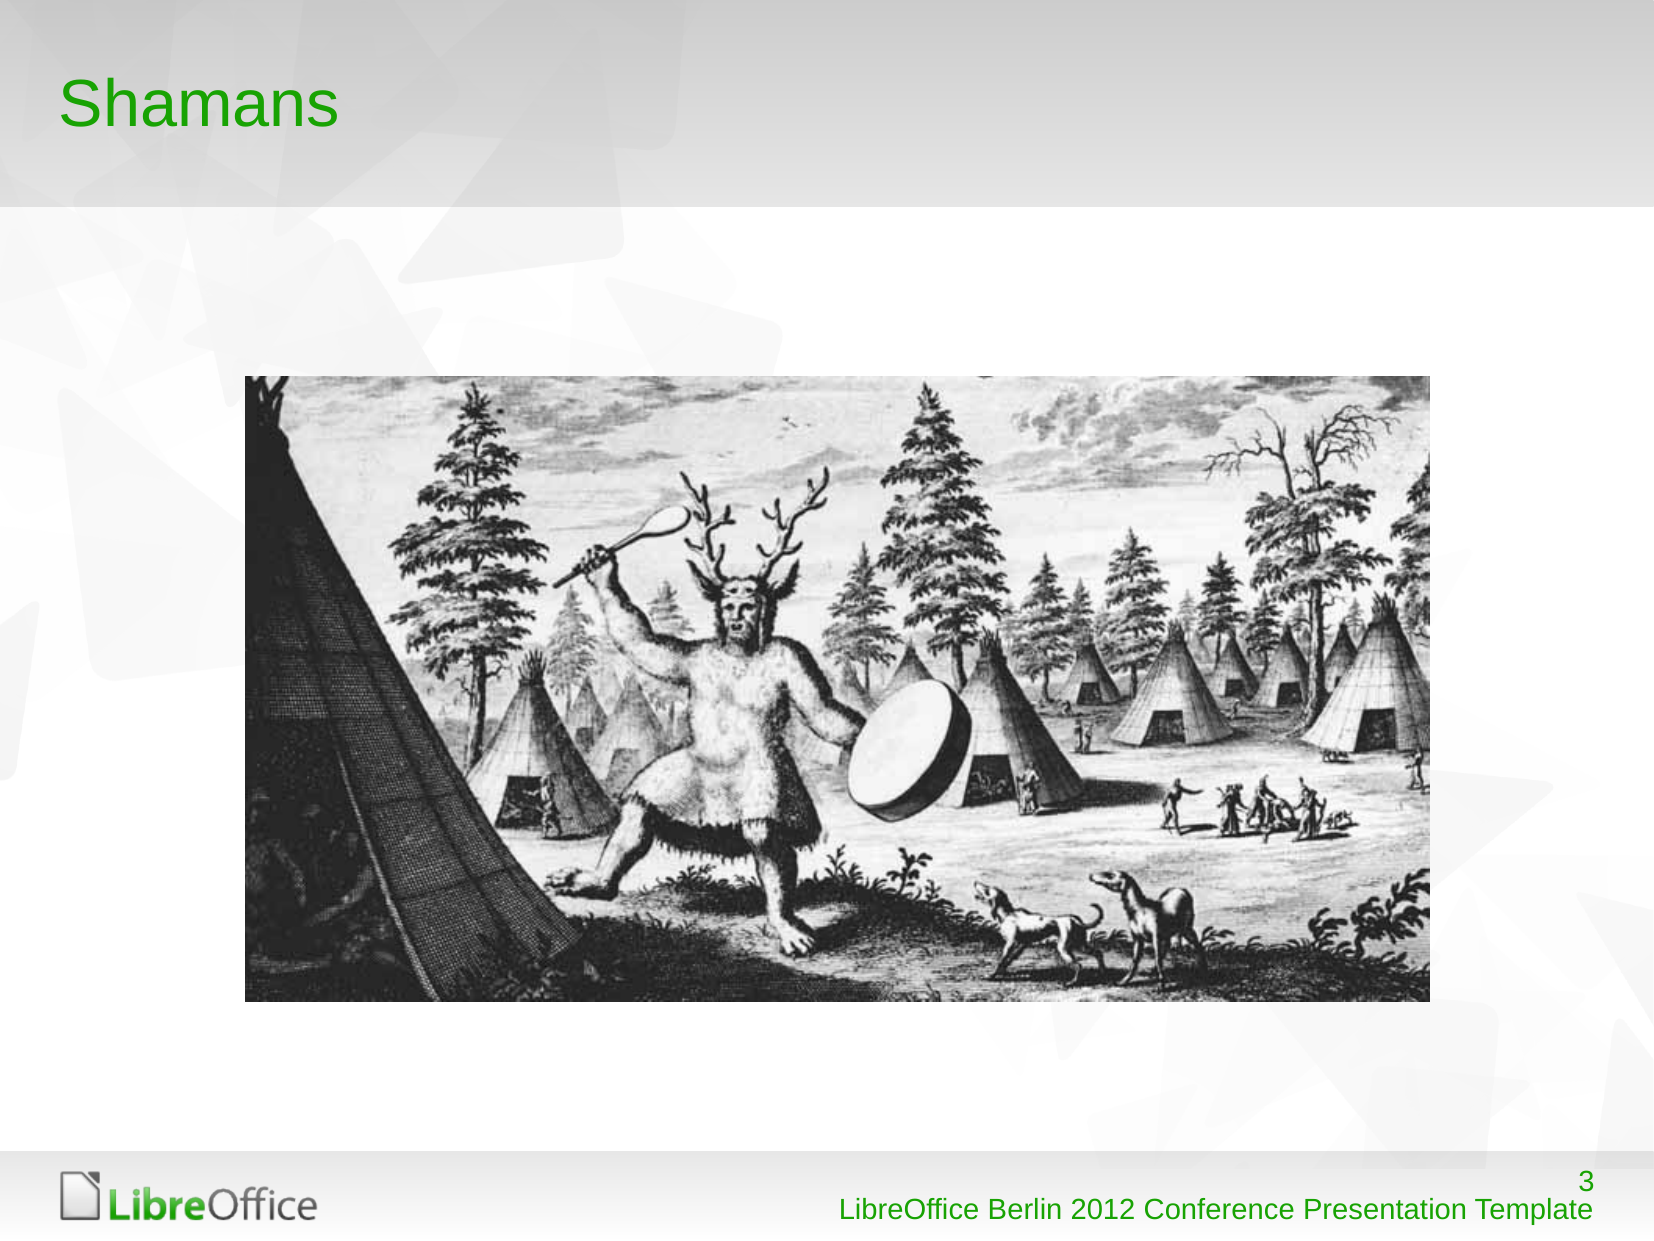

# Shamans
3
LibreOffice Berlin 2012 Conference Presentation Template